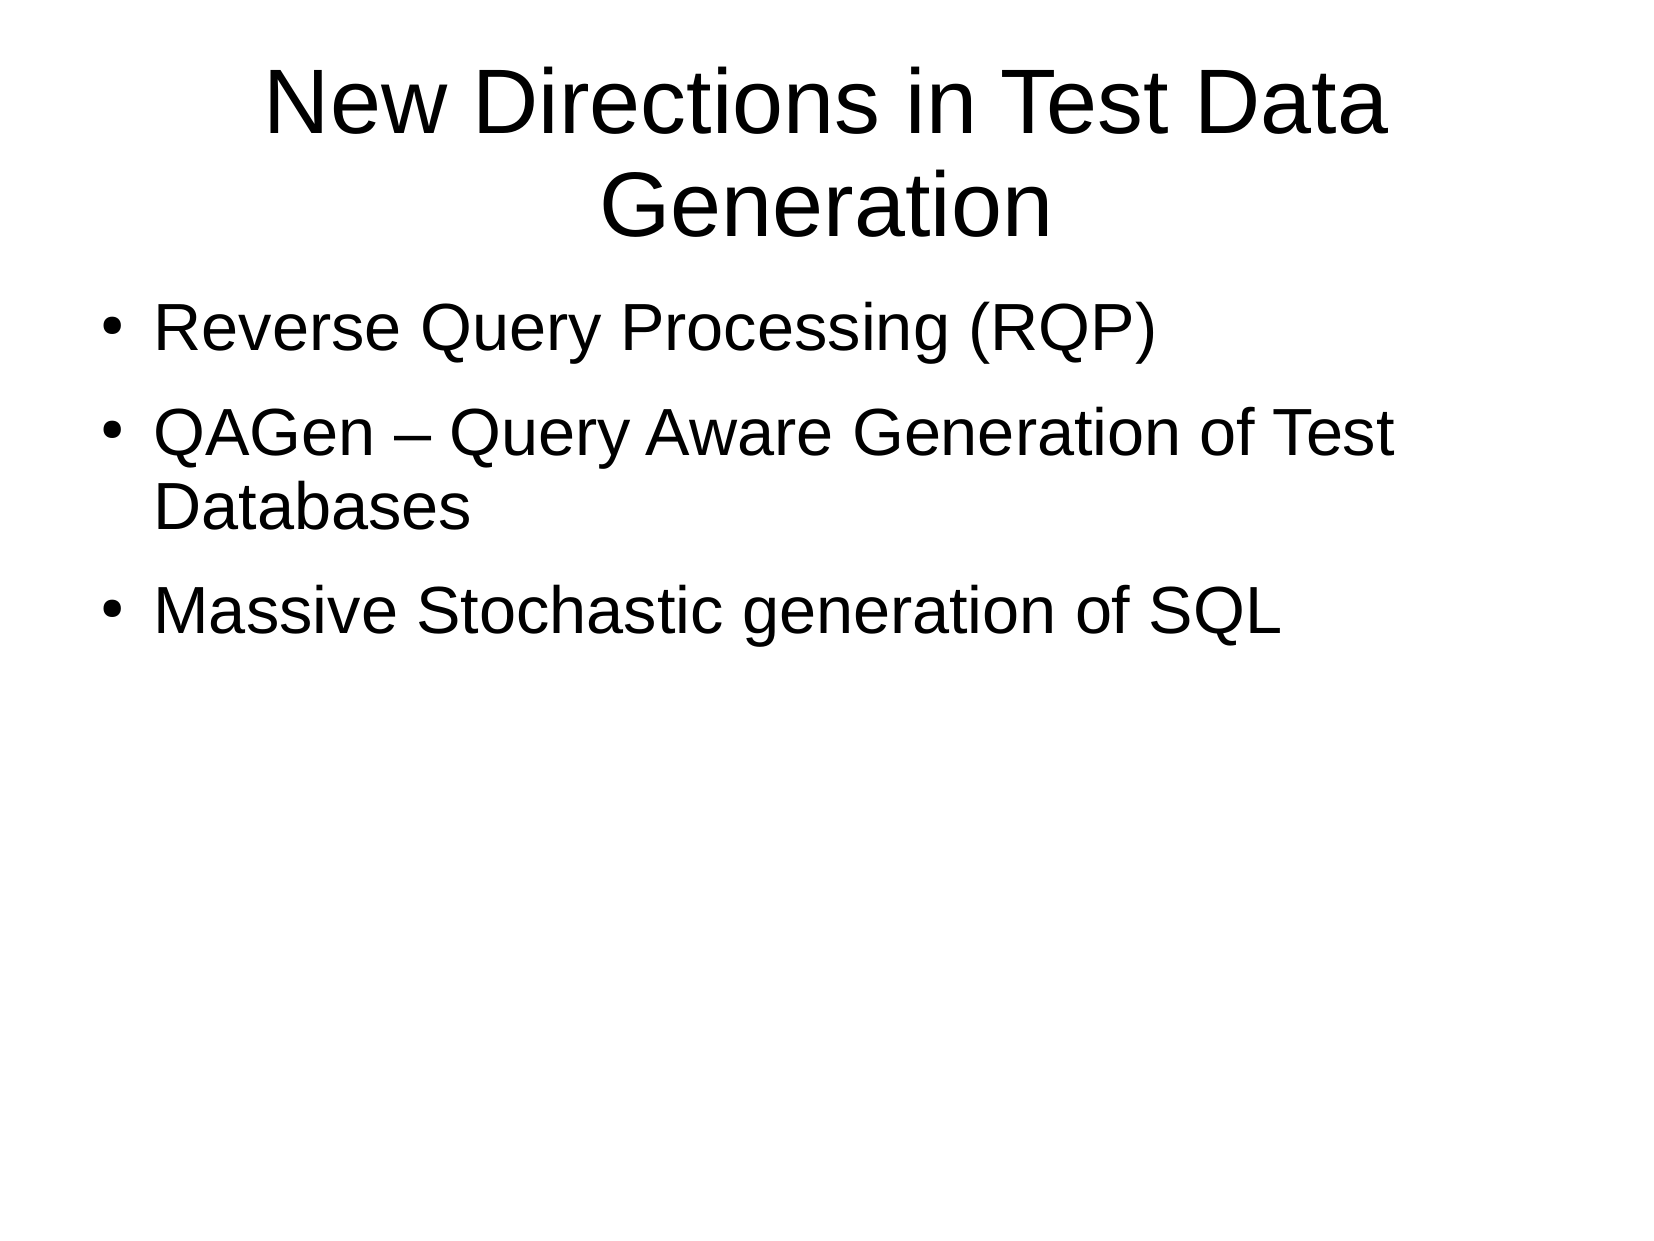

# New Directions in Test Data Generation
Reverse Query Processing (RQP)
QAGen – Query Aware Generation of Test Databases
Massive Stochastic generation of SQL